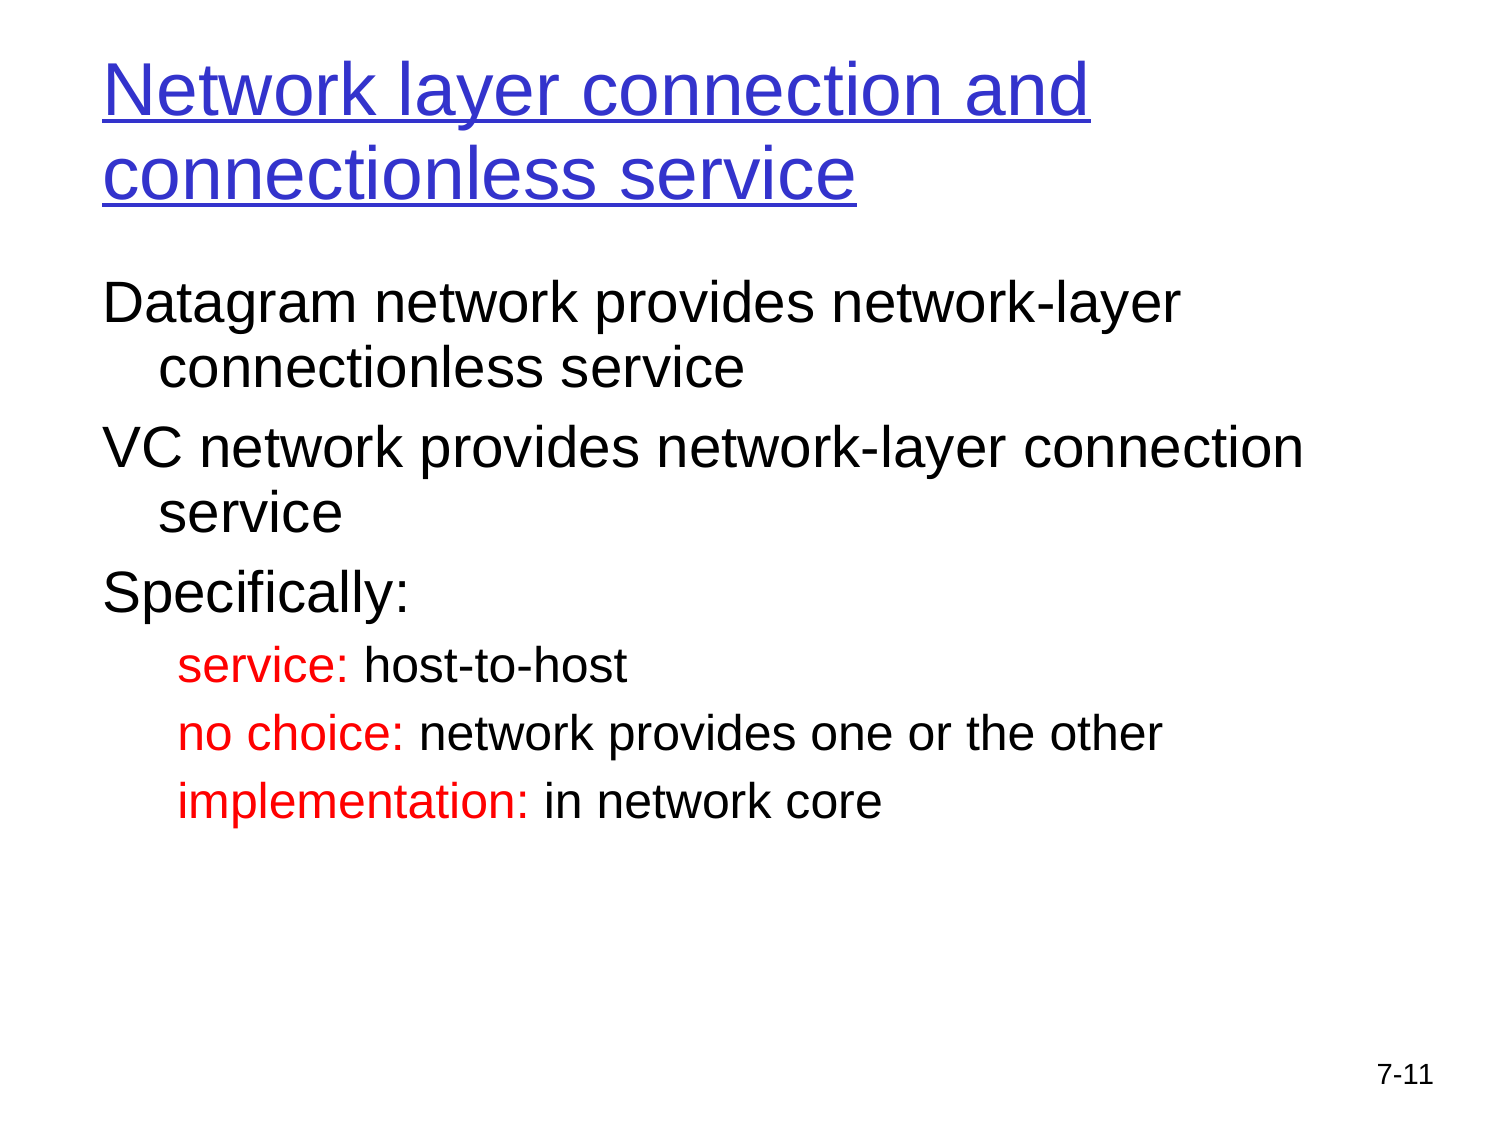

# Network layer connection and connectionless service
Datagram network provides network-layer connectionless service
VC network provides network-layer connection service
Specifically:
service: host-to-host
no choice: network provides one or the other
implementation: in network core
11